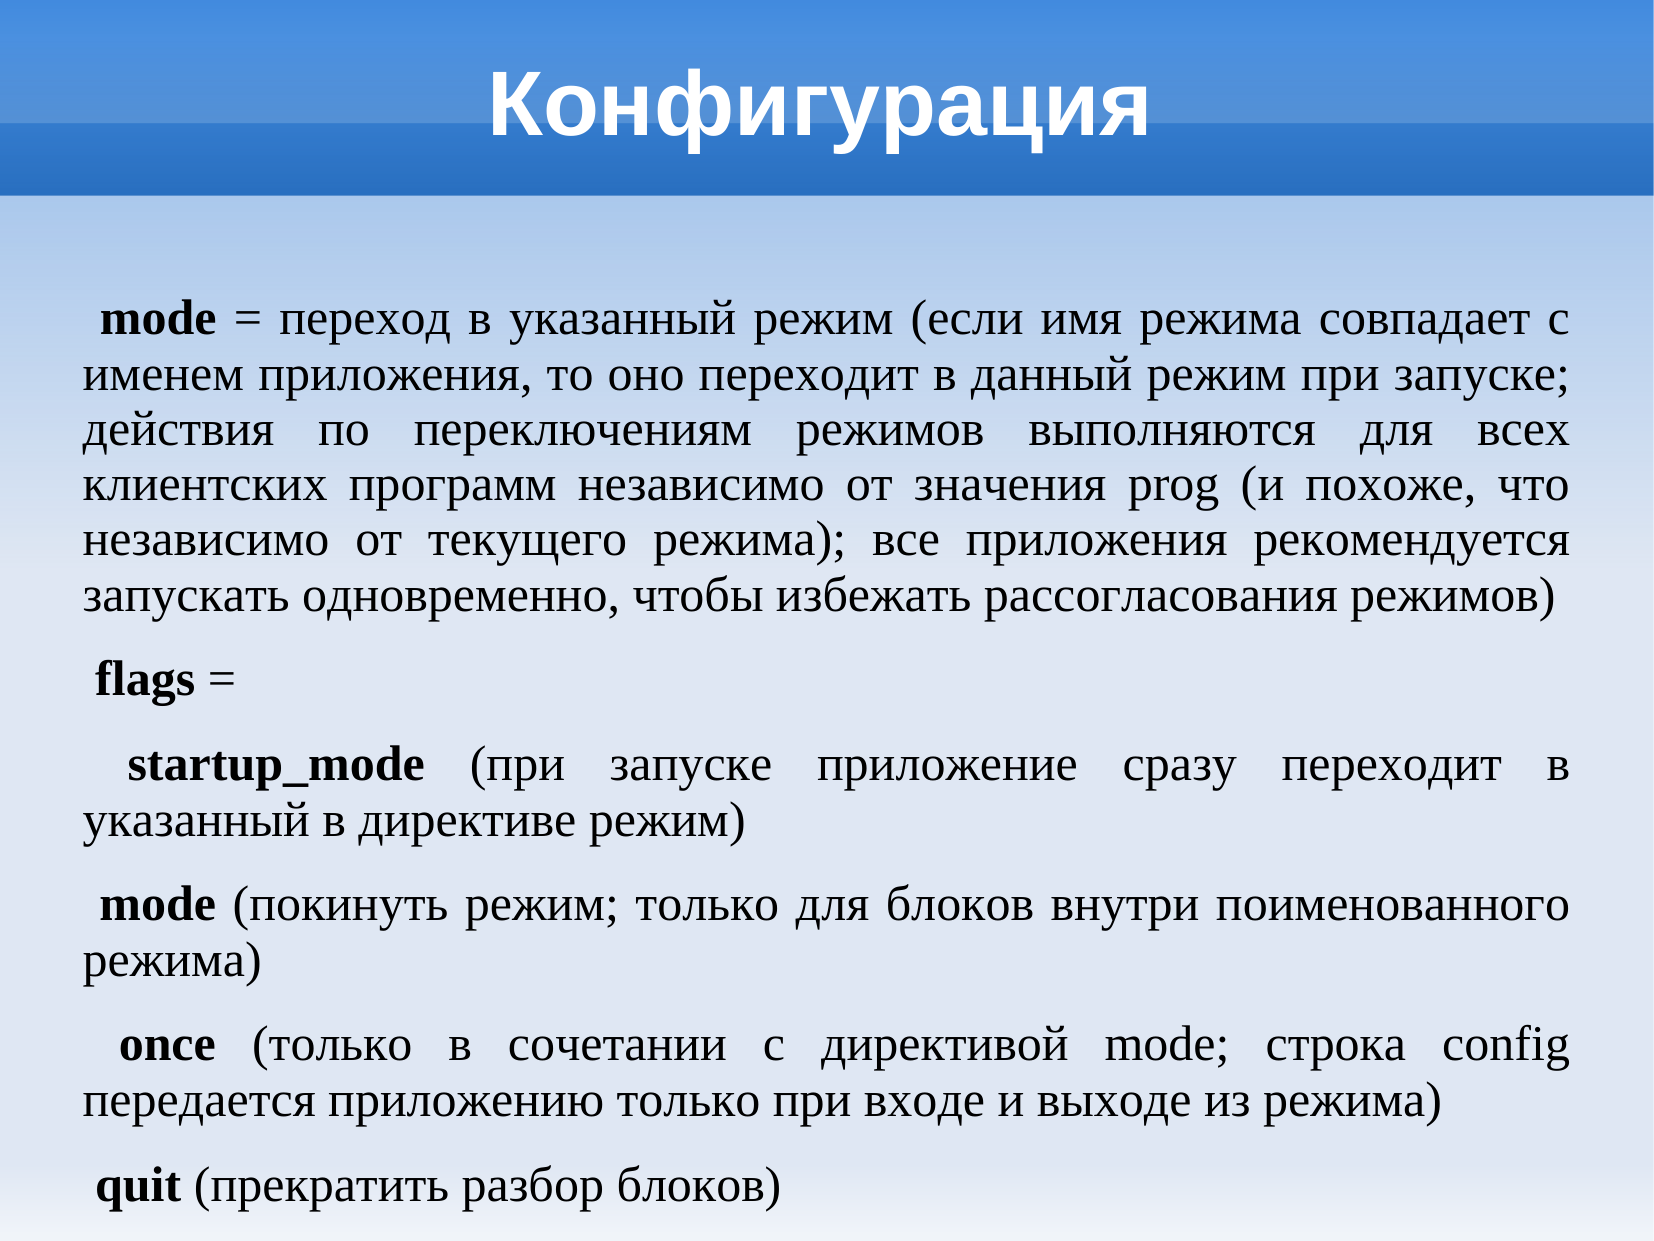

# Конфигурация
 mode = переход в указанный режим (если имя режима совпадает с именем приложения, то оно переходит в данный режим при запуске; действия по переключениям режимов выполняются для всех клиентских программ независимо от значения prog (и похоже, что независимо от текущего режима); все приложения рекомендуется запускать одновременно, чтобы избежать рассогласования режимов)
 flags =
 startup_mode (при запуске приложение сразу переходит в указанный в директиве режим)
 mode (покинуть режим; только для блоков внутри поименованного режима)
 once (только в сочетании с директивой mode; строка config передается приложению только при входе и выходе из режима)
 quit (прекратить разбор блоков)